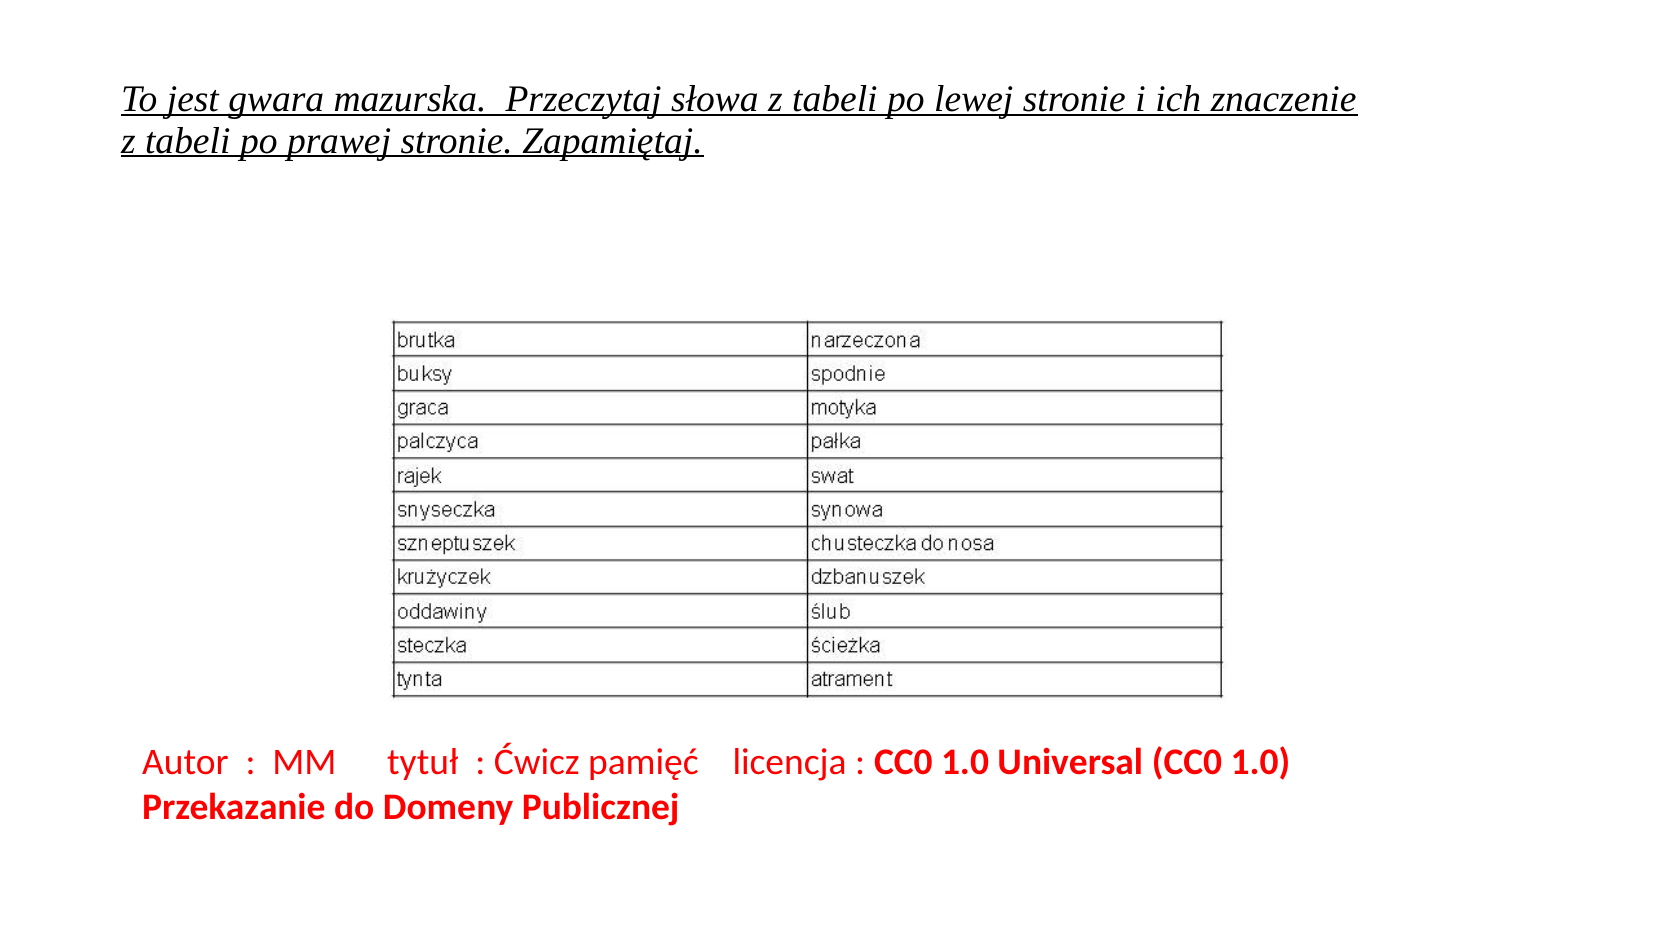

To jest gwara mazurska. Przeczytaj słowa z tabeli po lewej stronie i ich znaczenie
z tabeli po prawej stronie. Zapamiętaj.
Autor : MM tytuł : Ćwicz pamięć licencja : CC0 1.0 Universal (CC0 1.0)
Przekazanie do Domeny Publicznej